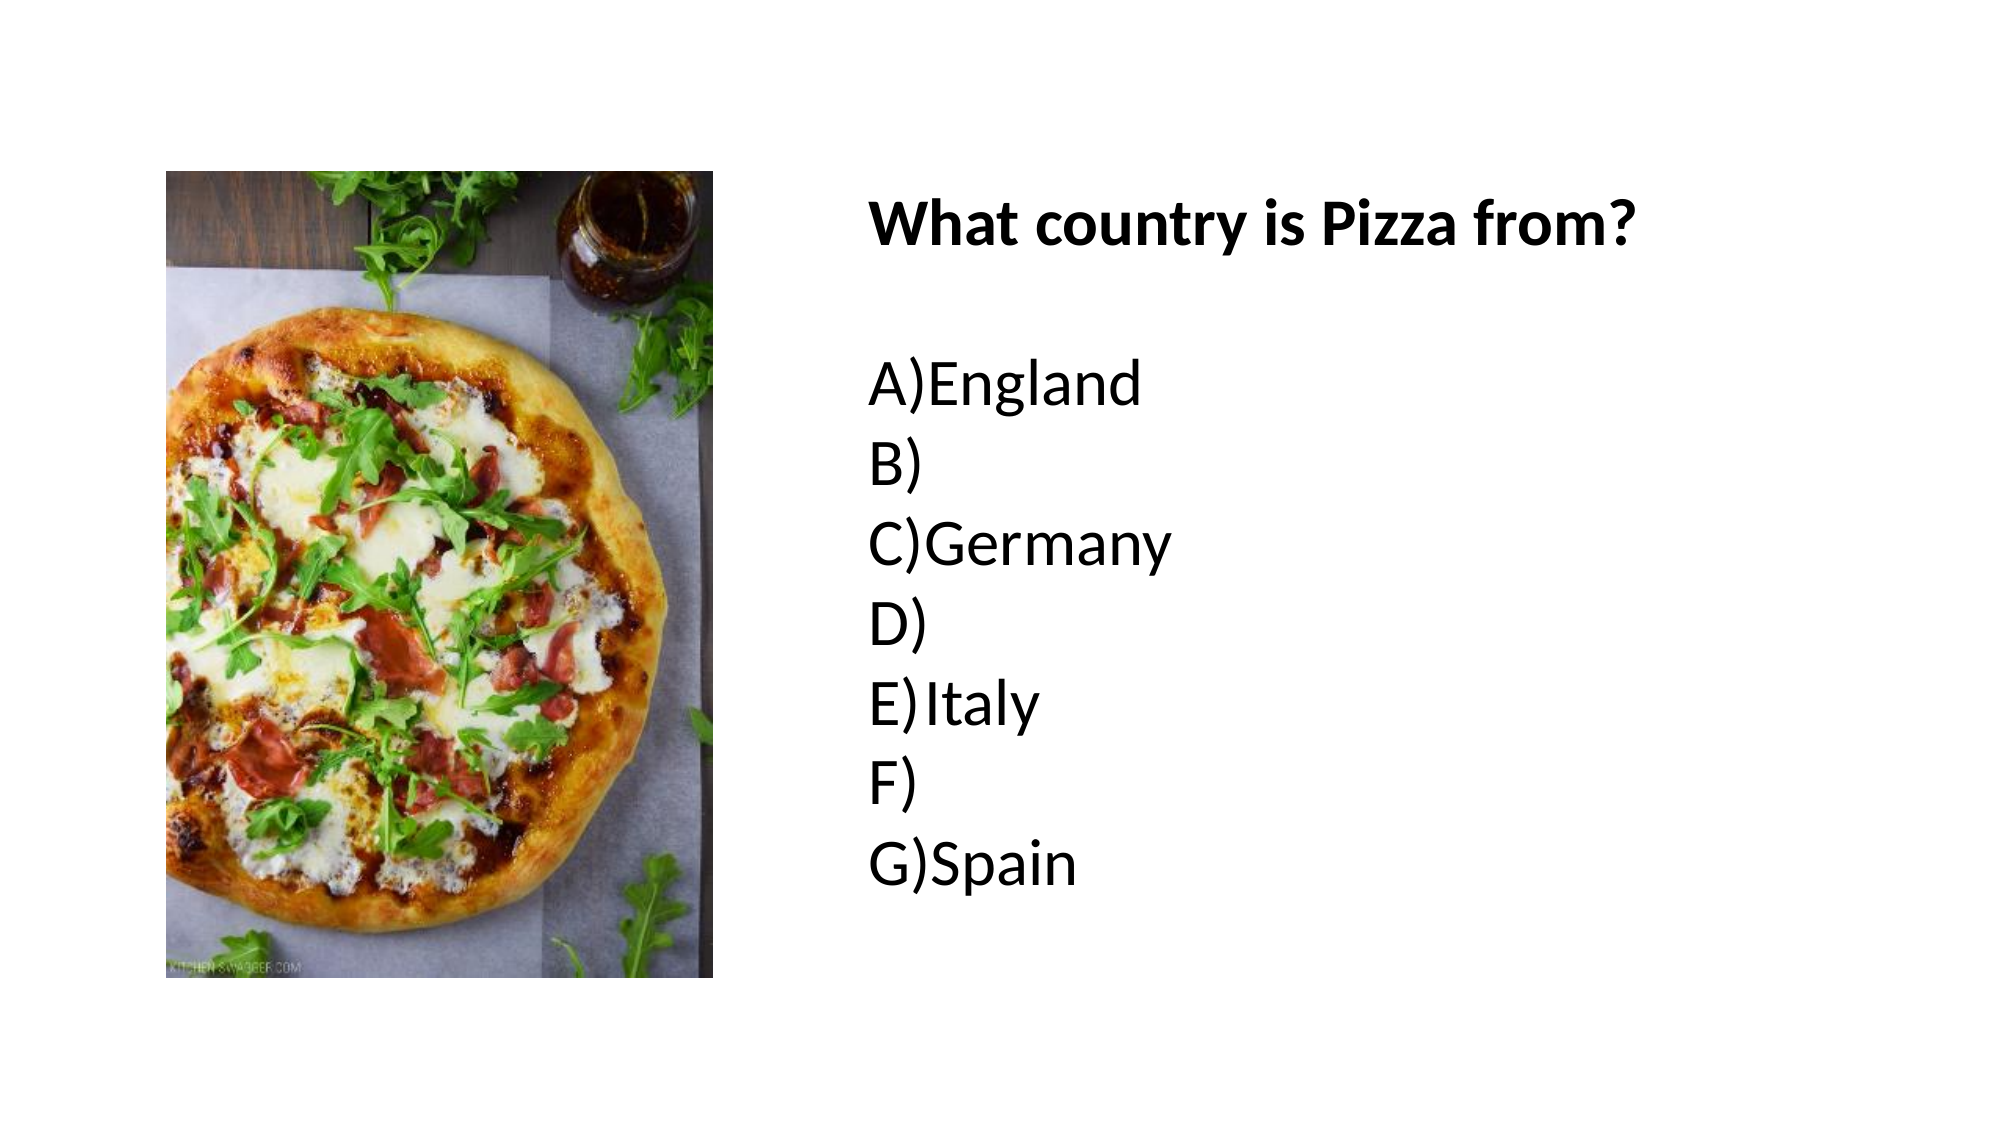

What country is Pizza from?
England
Germany
Italy
Spain